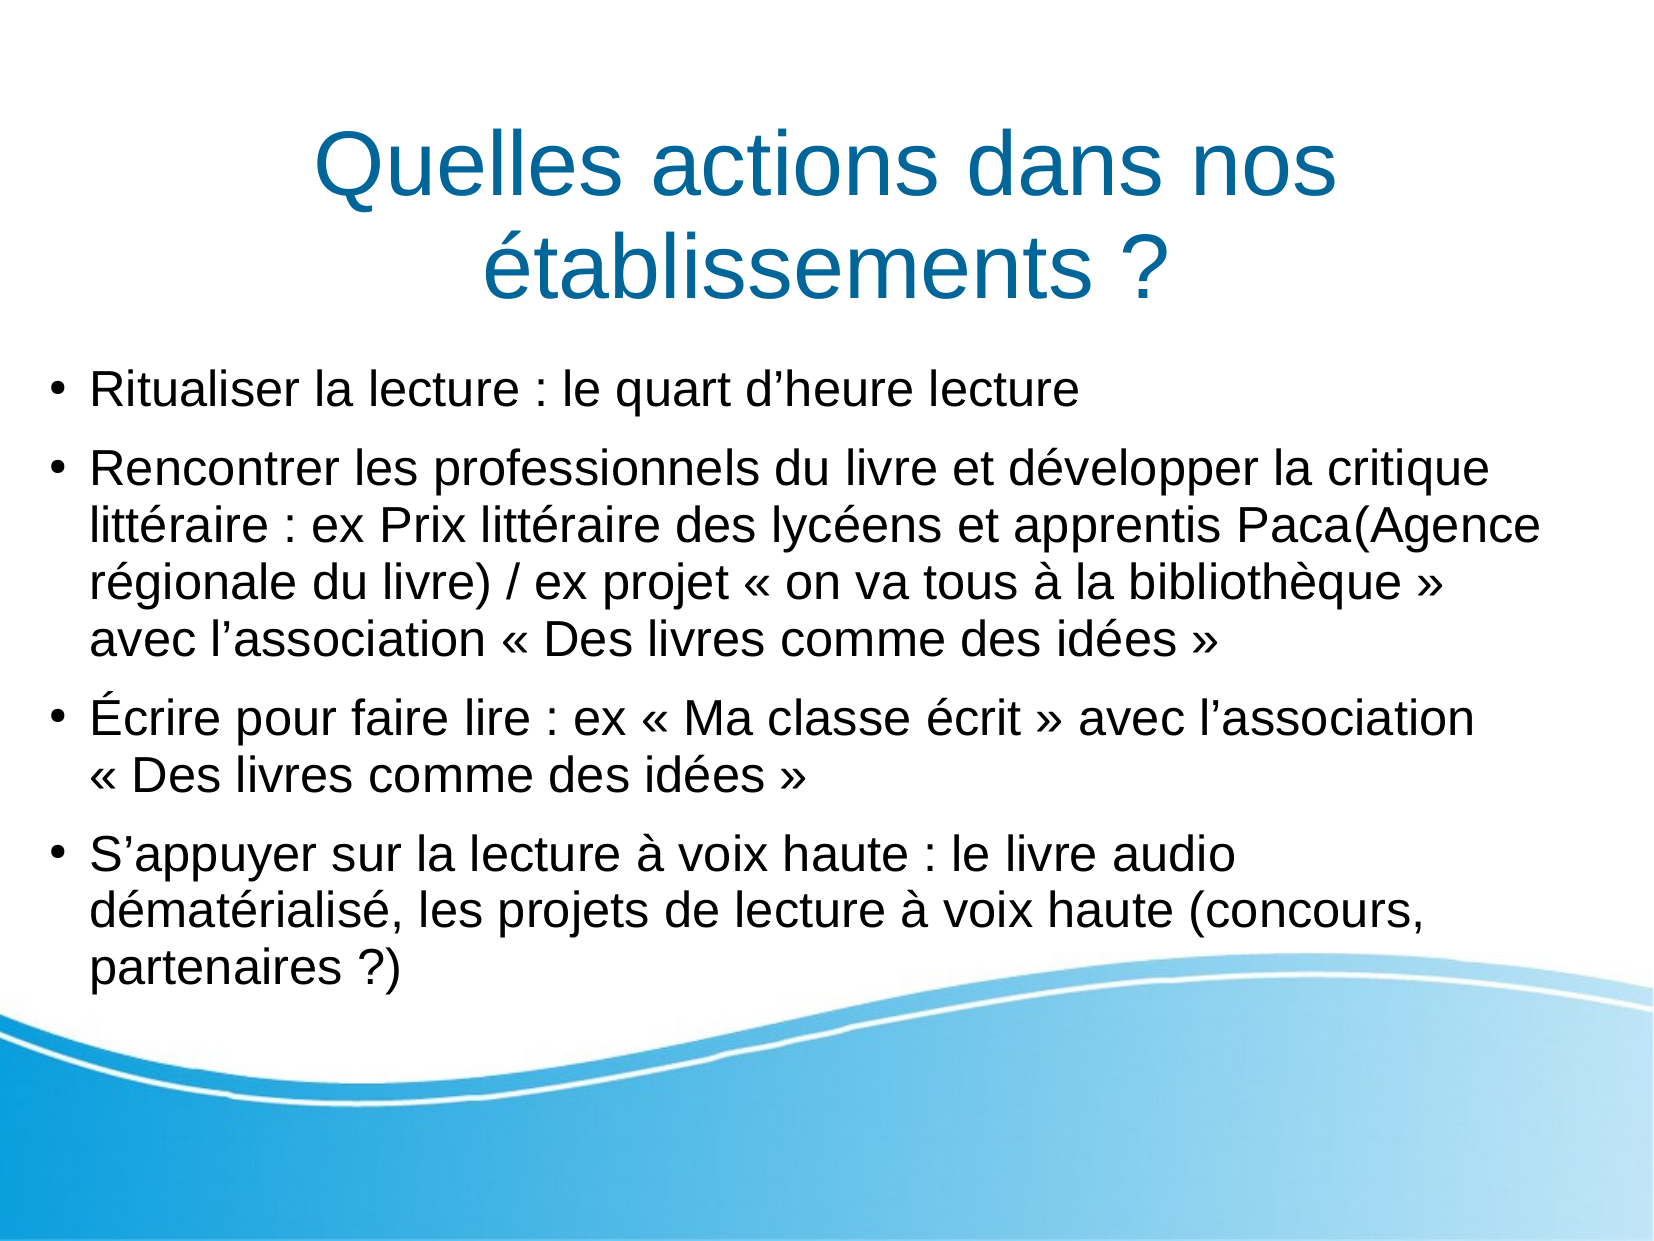

# Quelles actions dans nos établissements ?
Ritualiser la lecture : le quart d’heure lecture
Rencontrer les professionnels du livre et développer la critique littéraire : ex Prix littéraire des lycéens et apprentis Paca(Agence régionale du livre) / ex projet « on va tous à la bibliothèque » avec l’association « Des livres comme des idées »
Écrire pour faire lire : ex « Ma classe écrit » avec l’association « Des livres comme des idées »
S’appuyer sur la lecture à voix haute : le livre audio dématérialisé, les projets de lecture à voix haute (concours, partenaires ?)